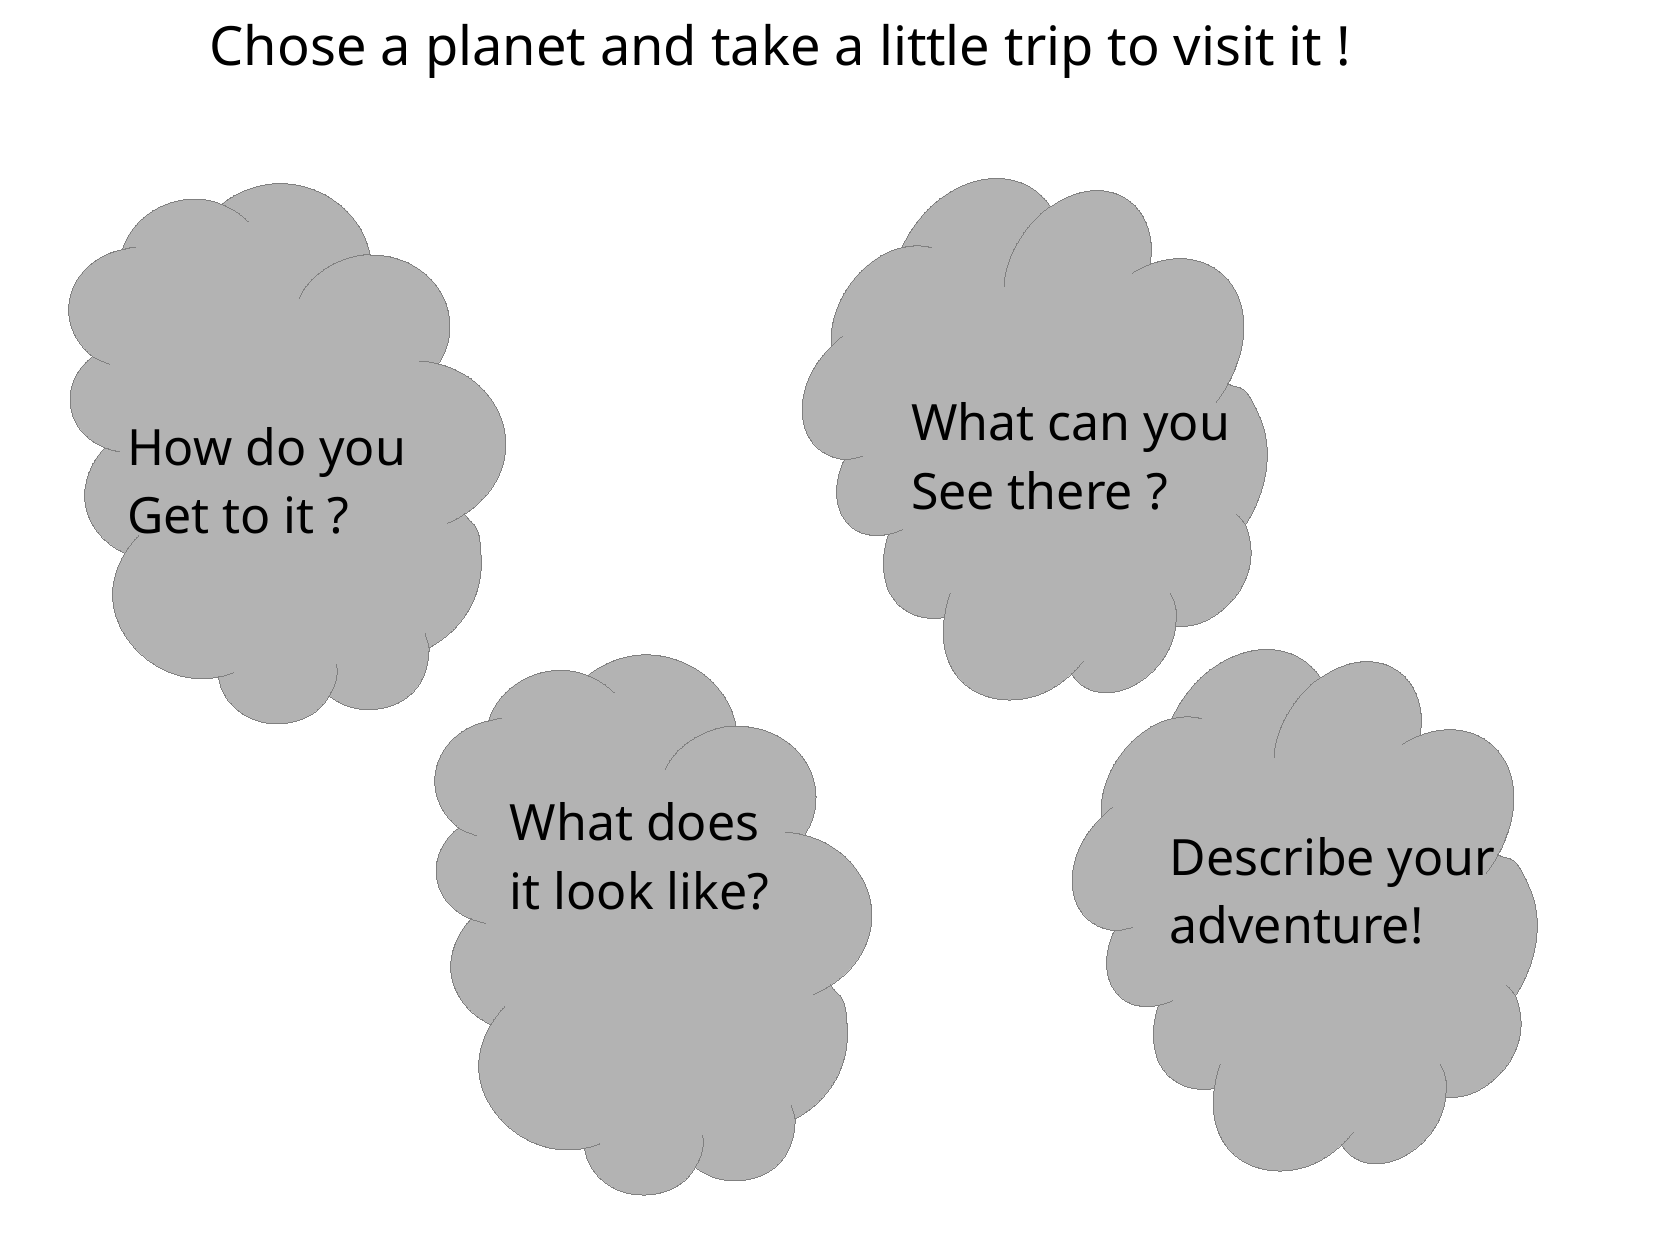

Chose a planet and take a little trip to visit it !
What can you
See there ?
How do you
Get to it ?
What does it look like?
Describe your adventure!